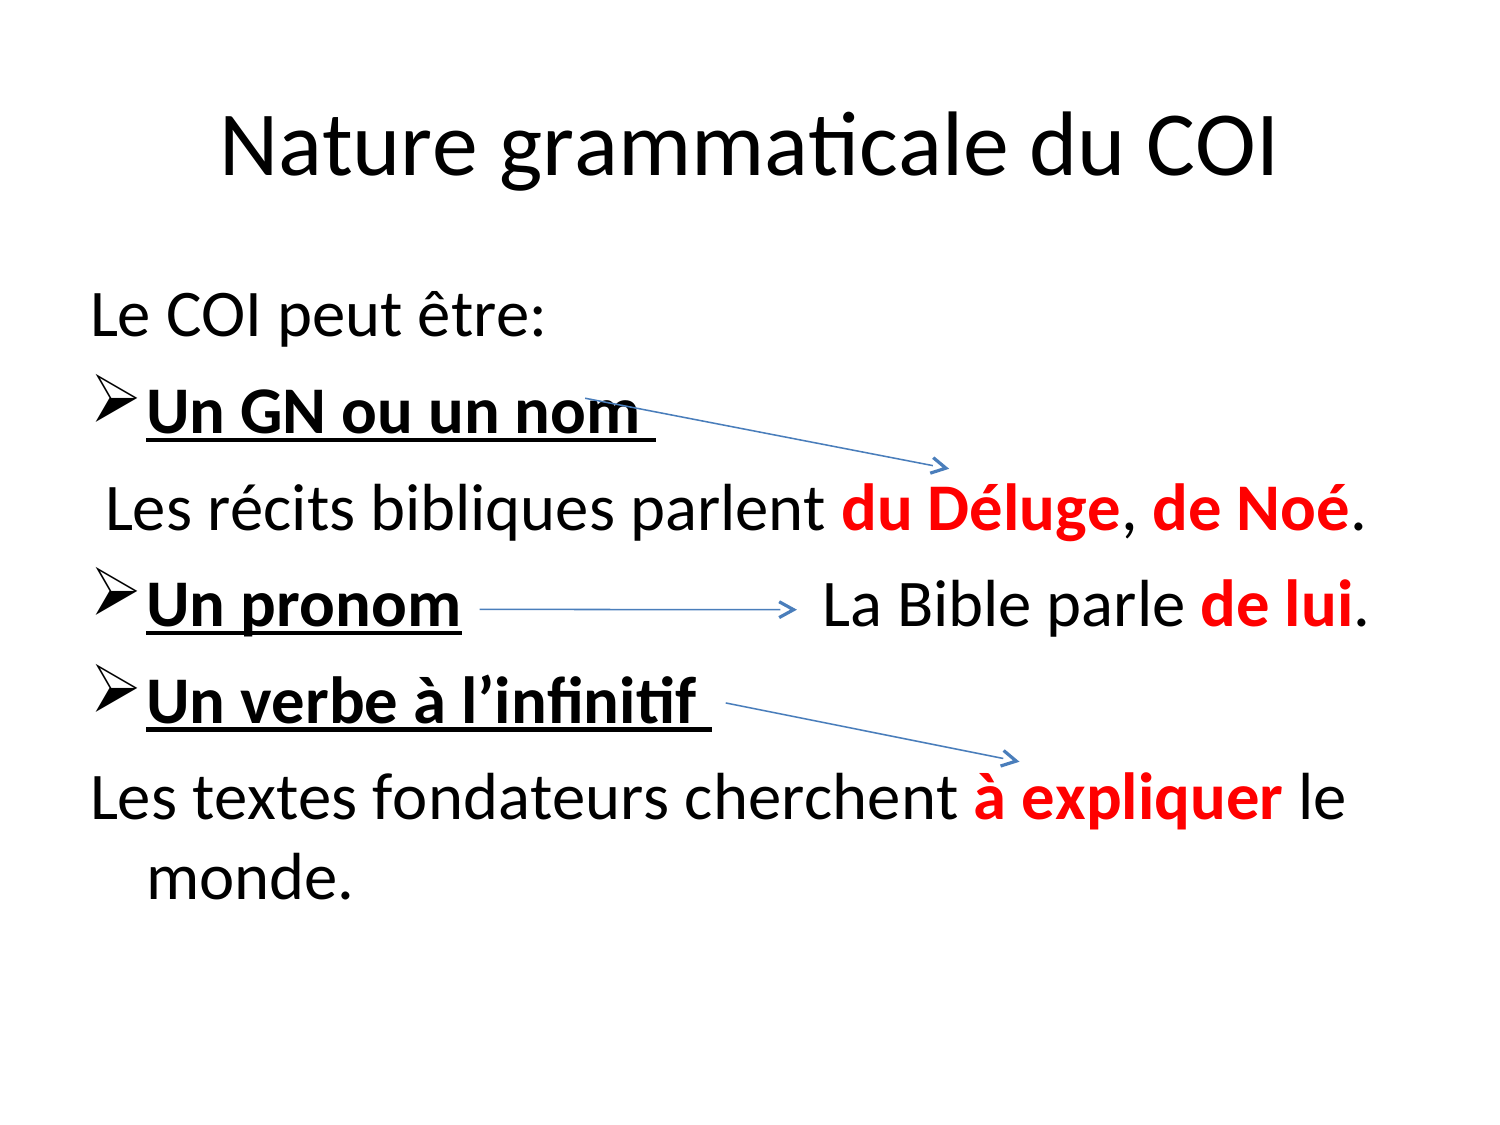

# Nature grammaticale du COI
Le COI peut être:
Un GN ou un nom
 Les récits bibliques parlent du Déluge, de Noé.
Un pronom La Bible parle de lui.
Un verbe à l’infinitif
Les textes fondateurs cherchent à expliquer le monde.